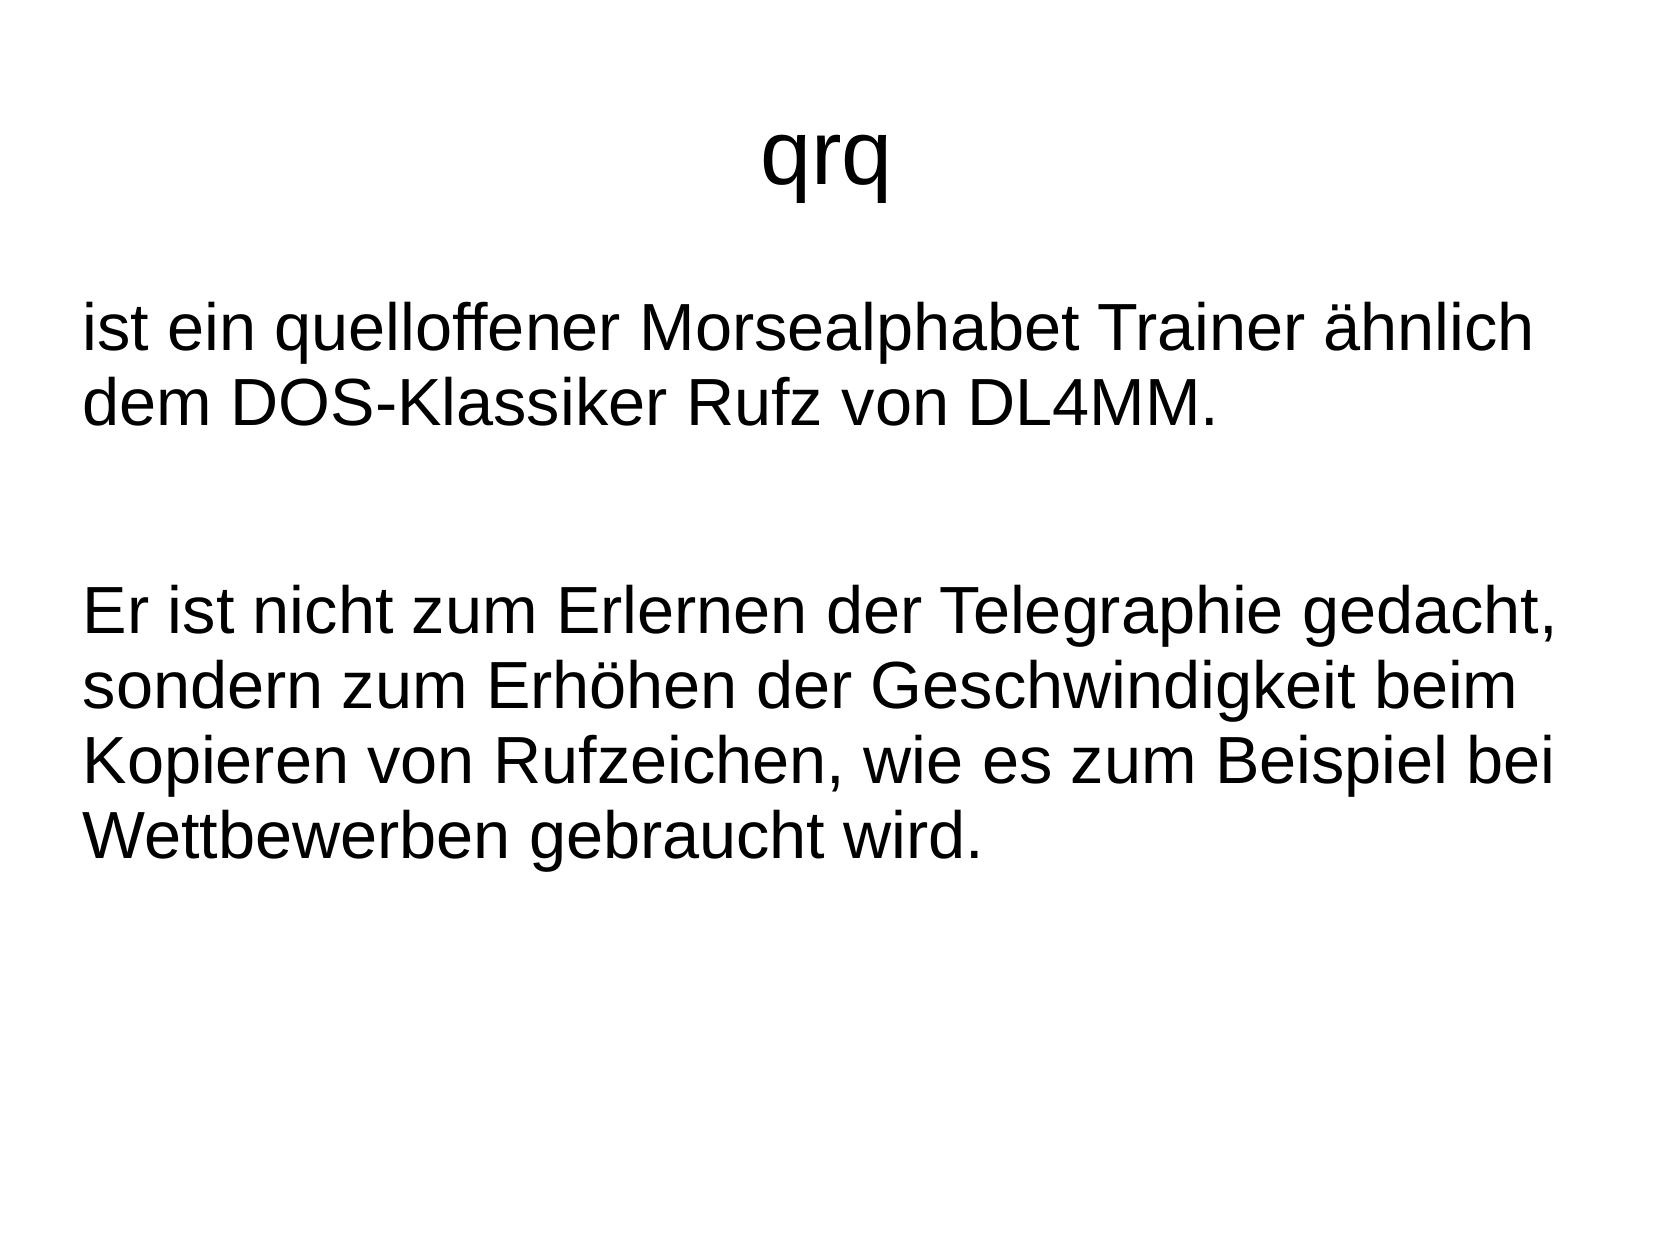

# qrq
ist ein quelloffener Morsealphabet Trainer ähnlich dem DOS-Klassiker Rufz von DL4MM.
Er ist nicht zum Erlernen der Telegraphie gedacht, sondern zum Erhöhen der Geschwindigkeit beim Kopieren von Rufzeichen, wie es zum Beispiel bei Wettbewerben gebraucht wird.